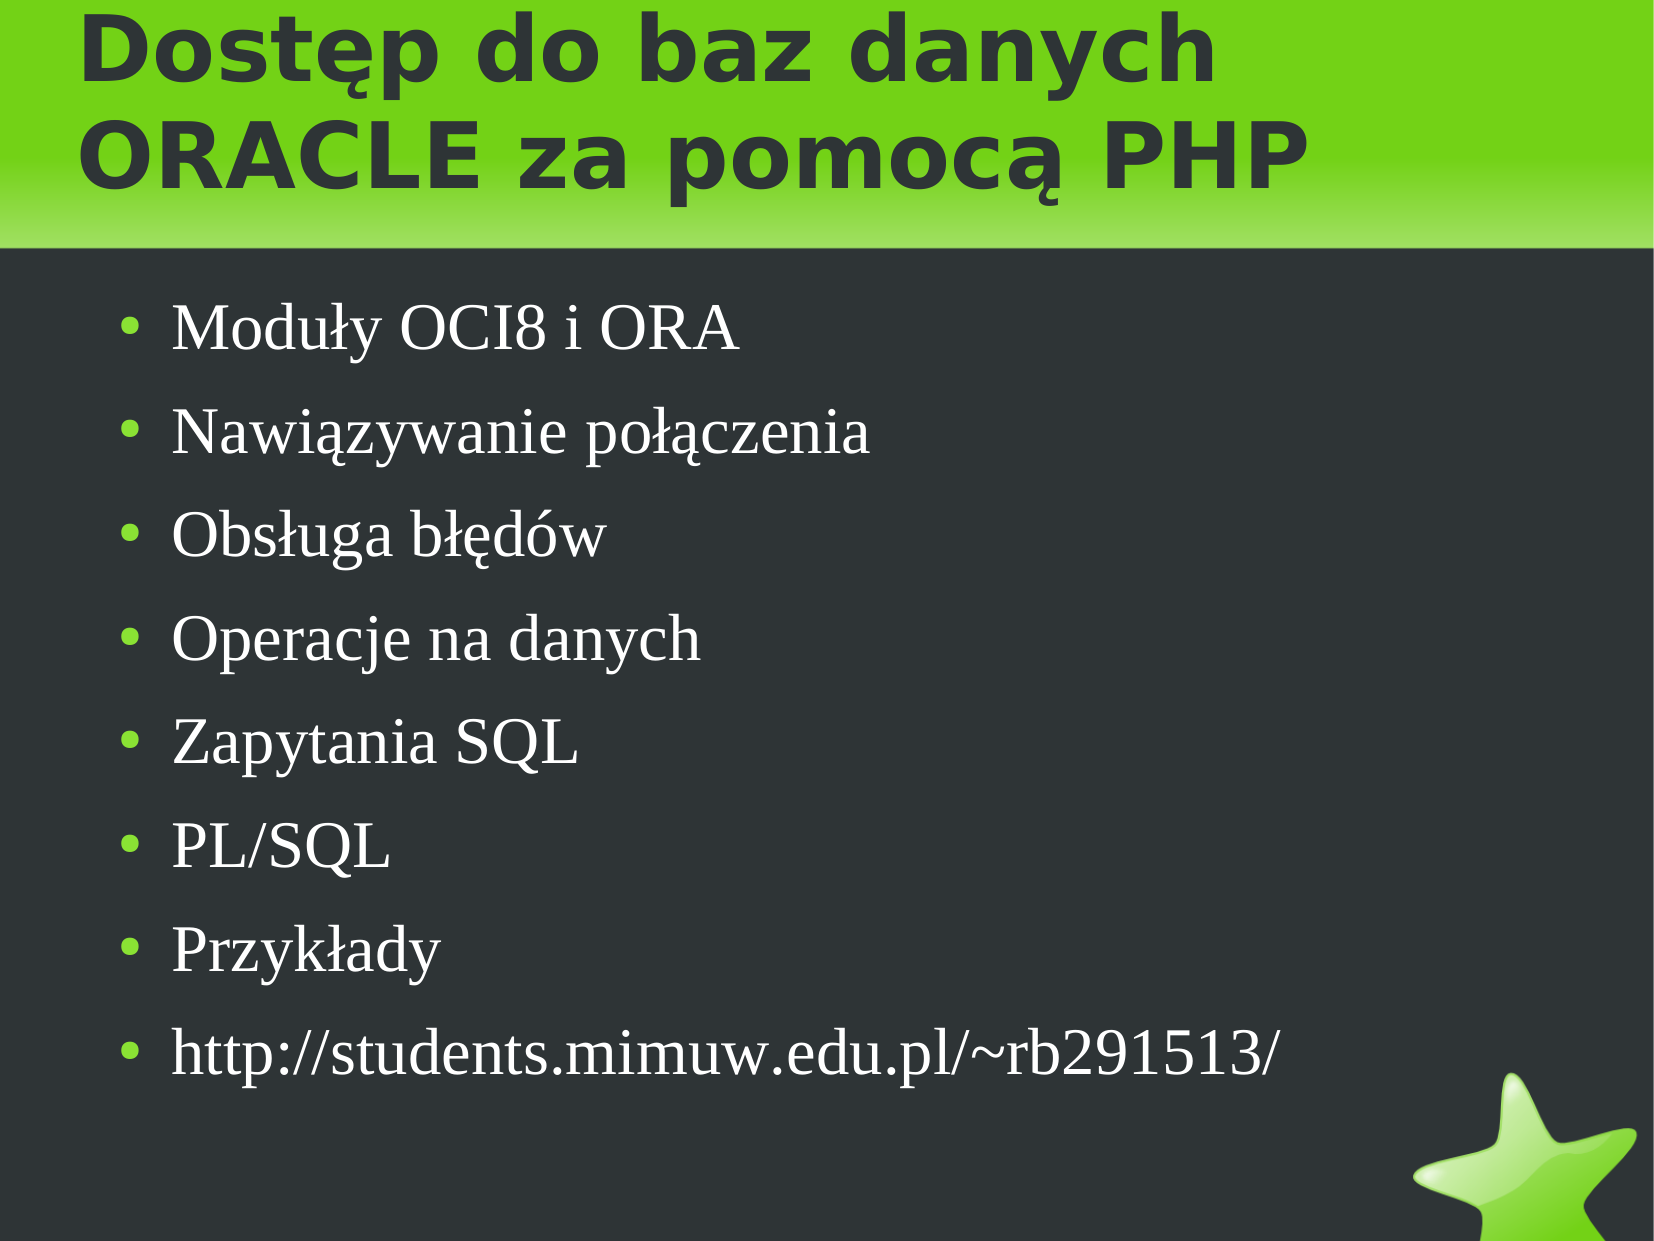

# Dostęp do baz danych ORACLE za pomocą PHP
Moduły OCI8 i ORA
Nawiązywanie połączenia
Obsługa błędów
Operacje na danych
Zapytania SQL
PL/SQL
Przykłady
http://students.mimuw.edu.pl/~rb291513/